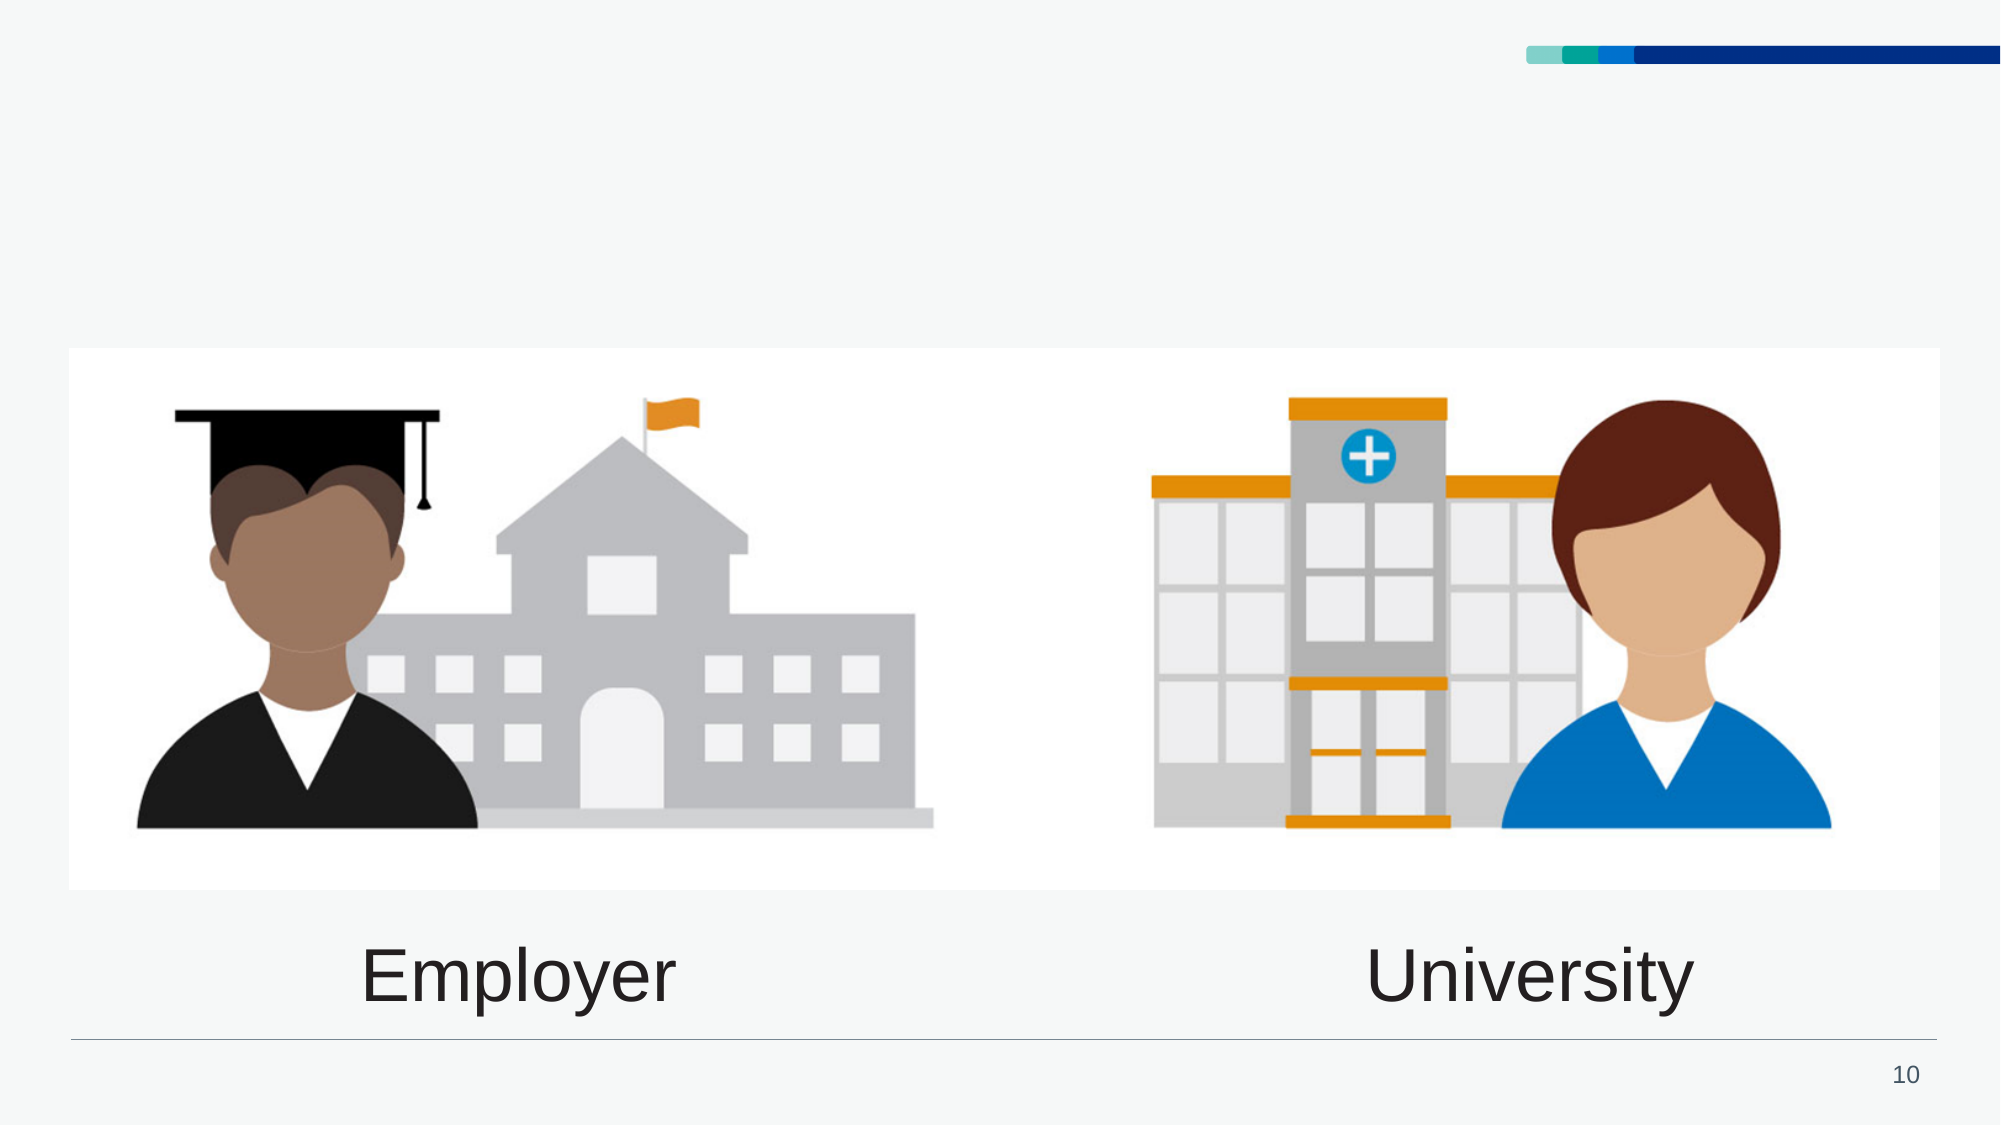

# Design of the HSST programme
Employer
University